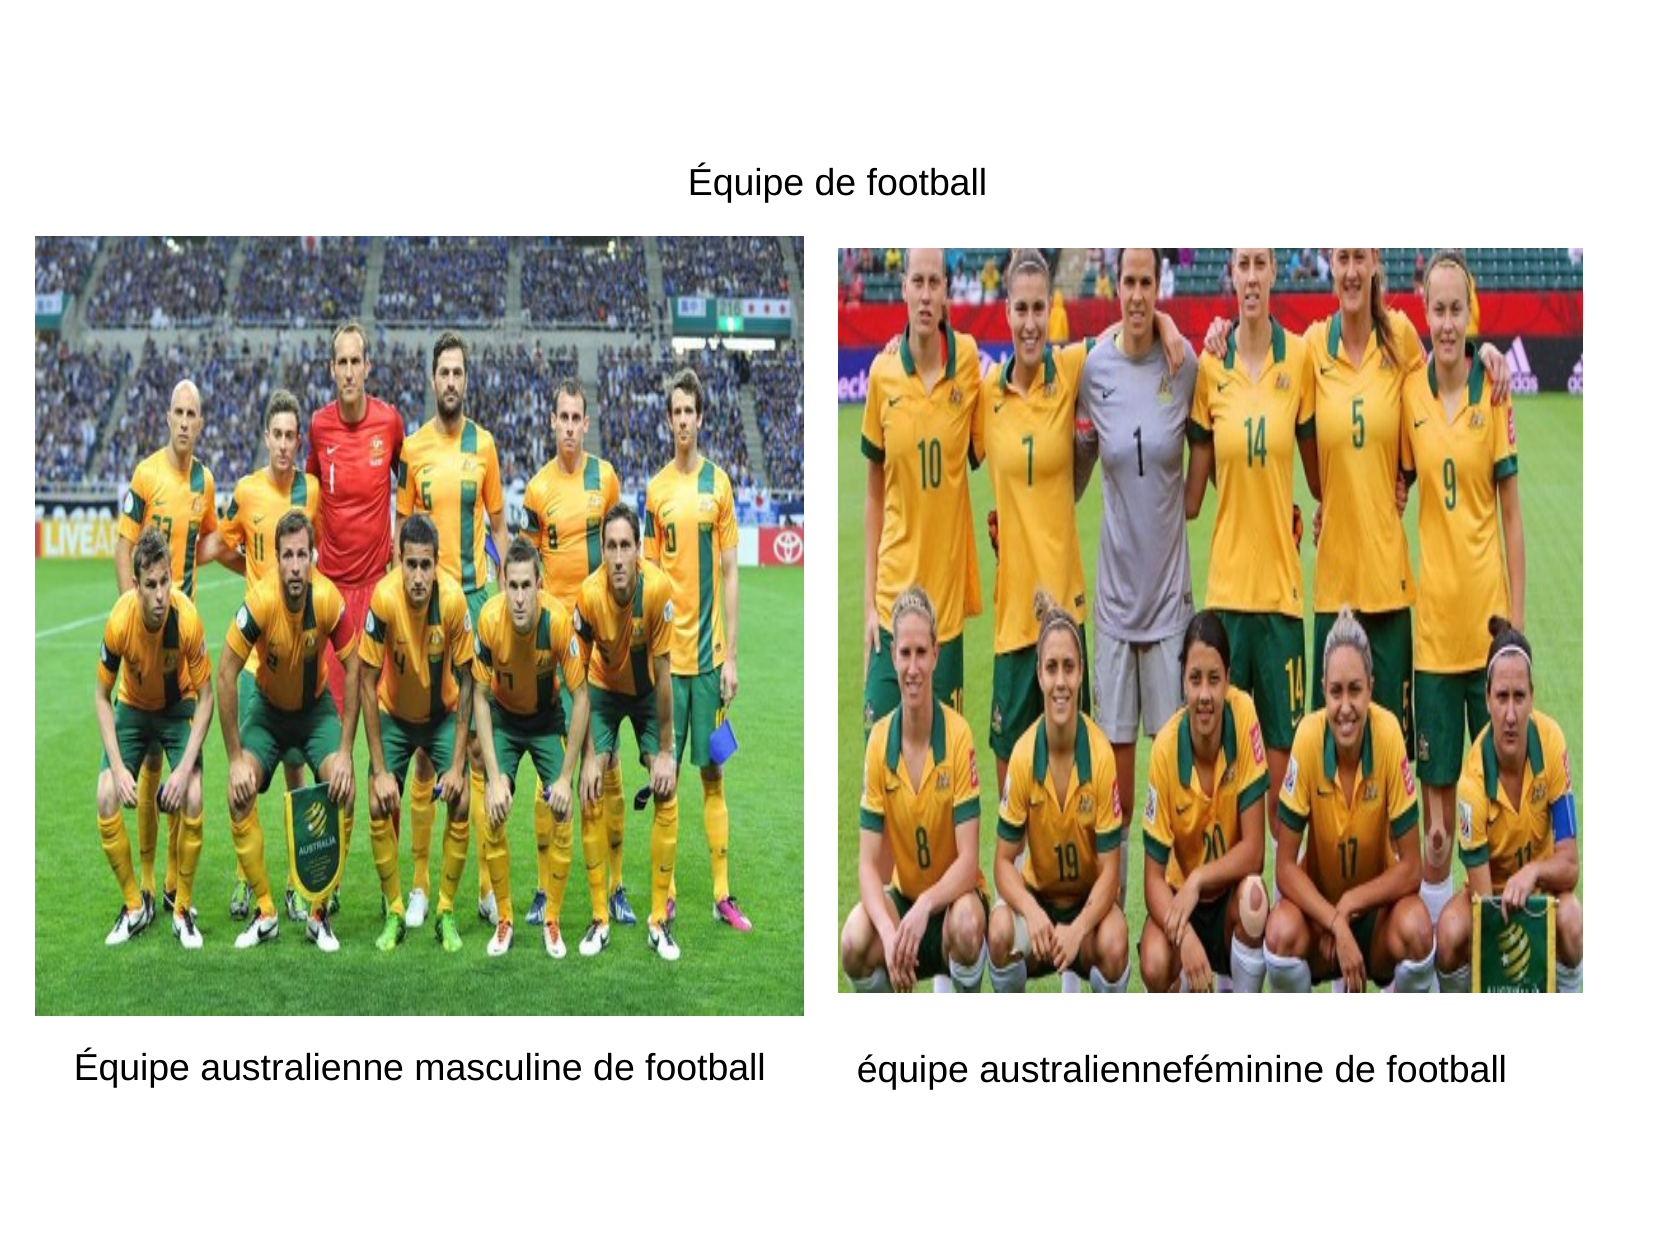

Équipe de football
Équipe australienne masculine de football
équipe australienneféminine de football